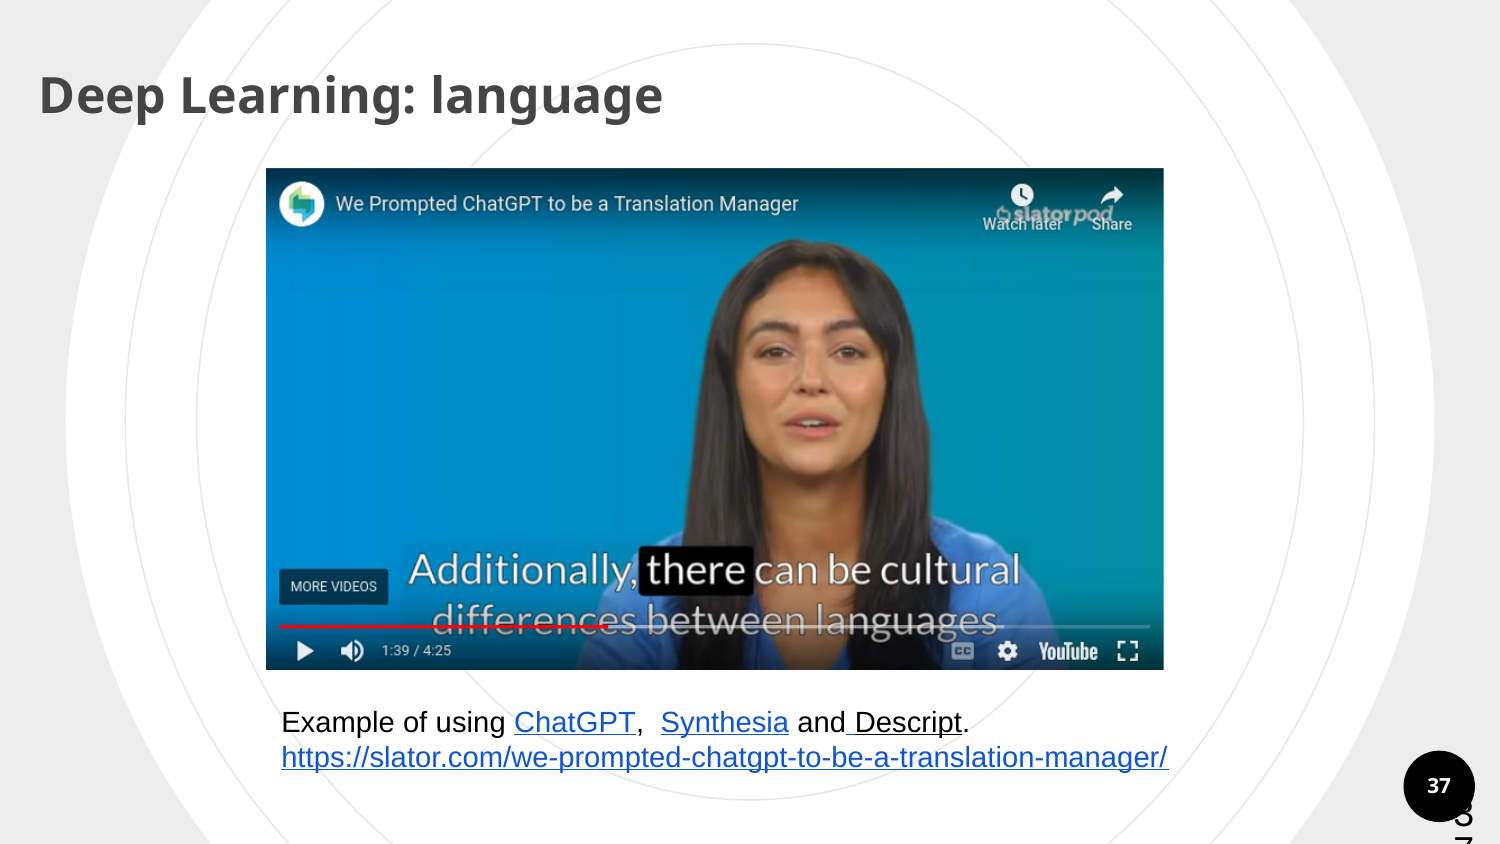

Deep Learning: language
Example of using ChatGPT, Synthesia and Descript.
https://slator.com/we-prompted-chatgpt-to-be-a-translation-manager/